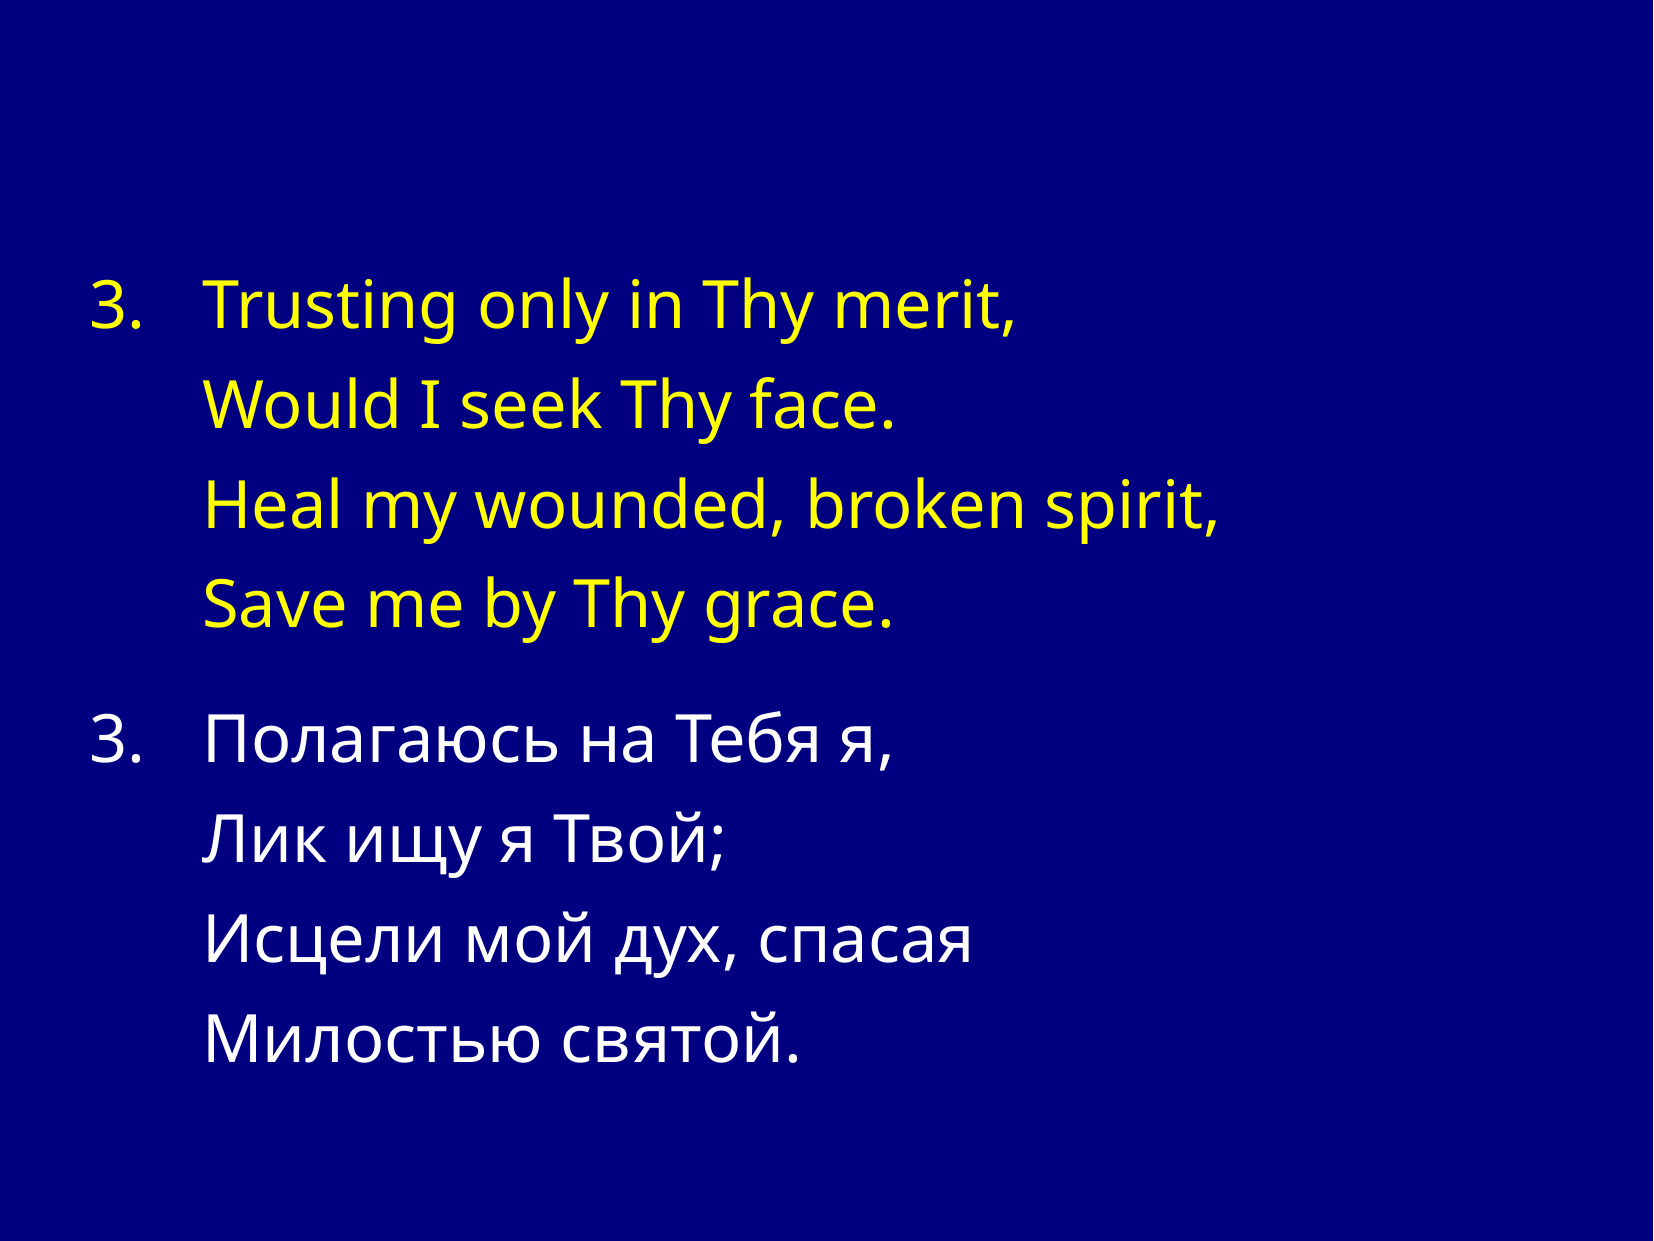

3.	Trusting only in Thy merit,
	Would I seek Thy face.
	Heal my wounded, broken spirit,
	Save me by Thy grace.
3.	Полагаюсь на Тебя я,
	Лик ищу я Твой;
	Исцели мой дух, спасая
	Милостью святой.